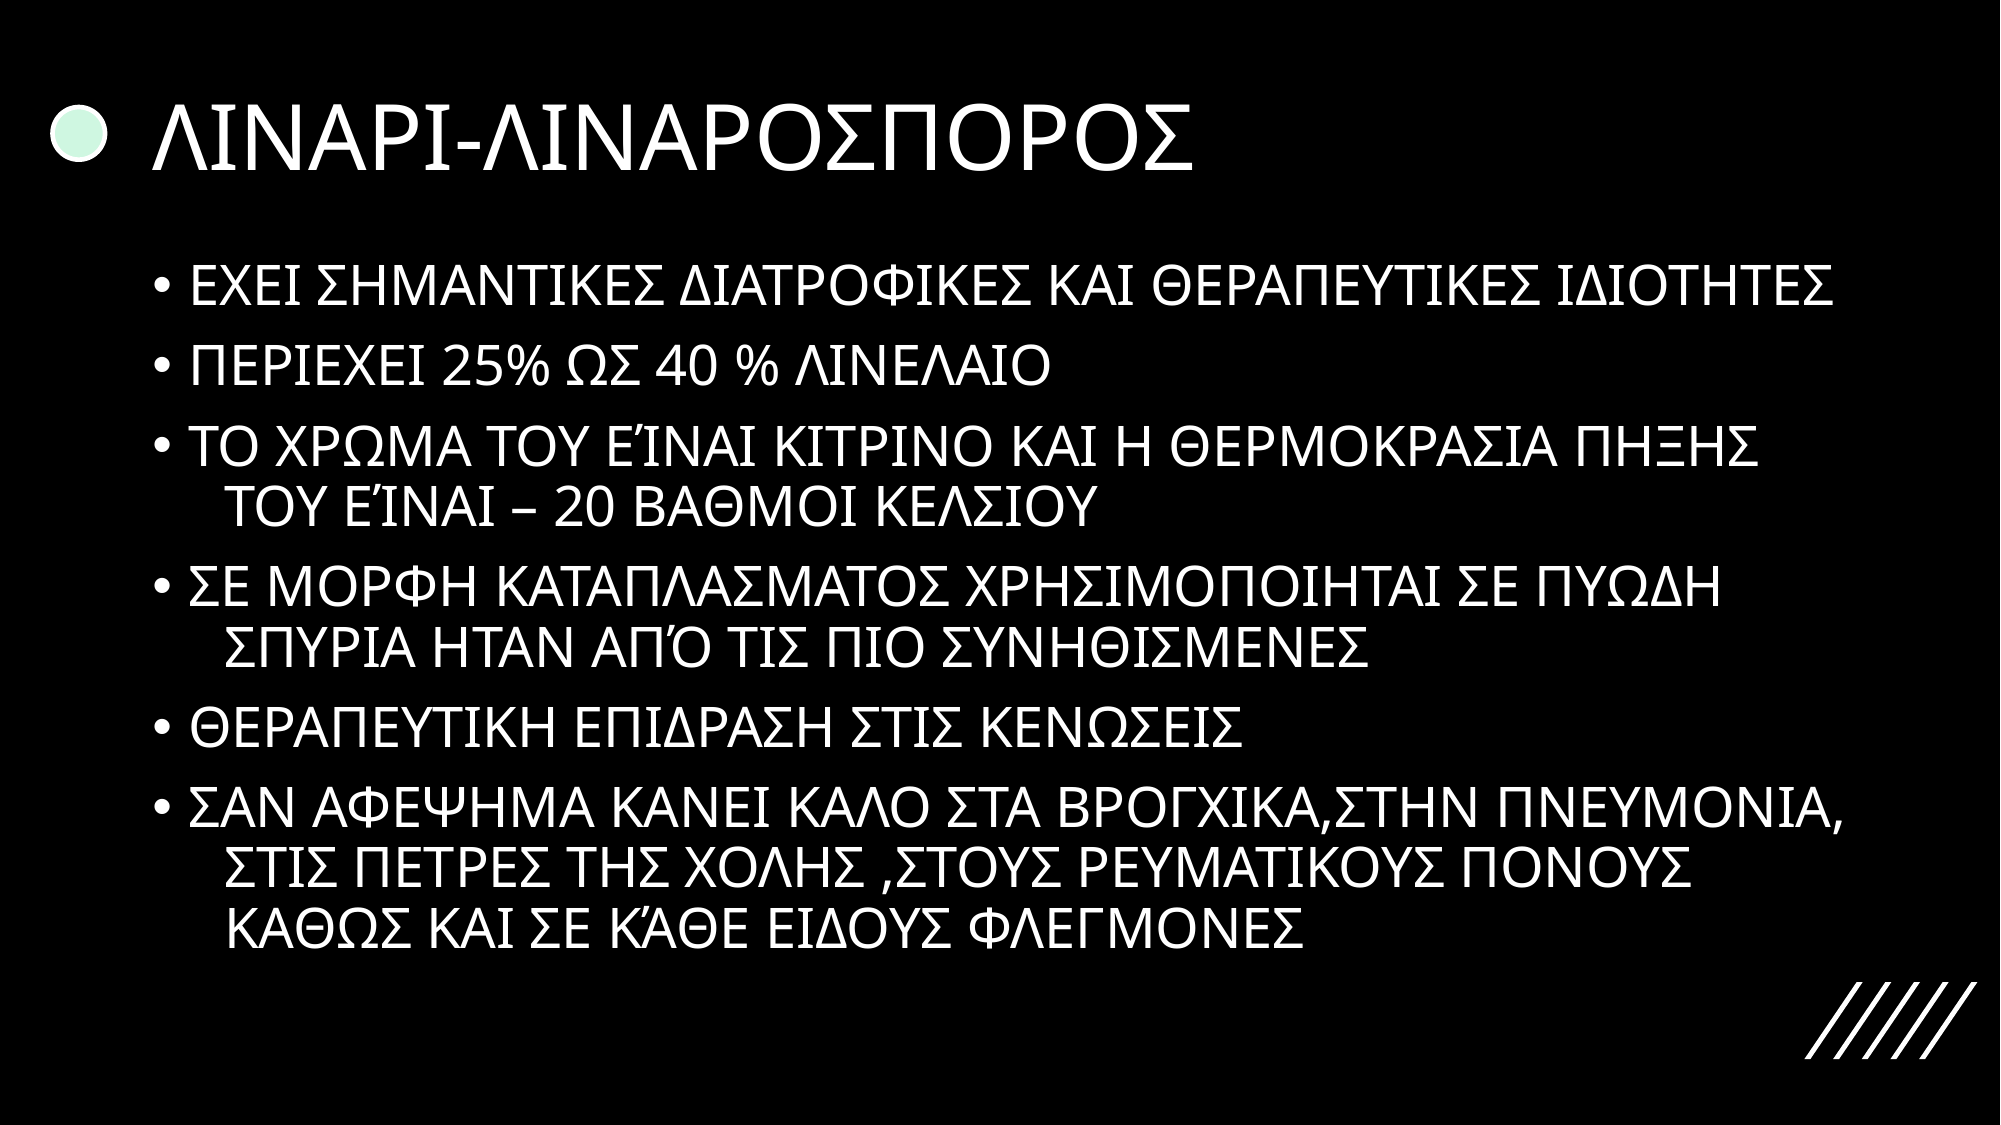

# ΛΙΝΑΡΙ-ΛΙΝΑΡΟΣΠΟΡΟΣ
ΕΧΕΙ ΣΗΜΑΝΤΙΚΕΣ ΔΙΑΤΡΟΦΙΚΕΣ ΚΑΙ ΘΕΡΑΠΕΥΤΙΚΕΣ ΙΔΙΟΤΗΤΕΣ
ΠΕΡΙΕΧΕΙ 25% ΩΣ 40 % ΛΙΝΕΛΑΙΟ
ΤΟ ΧΡΩΜΑ ΤΟΥ ΕΊΝΑΙ ΚΙΤΡΙΝΟ ΚΑΙ Η ΘΕΡΜΟΚΡΑΣΙΑ ΠΗΞΗΣ ΤΟΥ ΕΊΝΑΙ – 20 ΒΑΘΜΟΙ ΚΕΛΣΙΟΥ
ΣΕ ΜΟΡΦΗ ΚΑΤΑΠΛΑΣΜΑΤΟΣ ΧΡΗΣΙΜΟΠΟΙΗΤΑΙ ΣΕ ΠΥΩΔΗ ΣΠΥΡΙΑ ΗΤΑΝ ΑΠΌ ΤΙΣ ΠΙΟ ΣΥΝΗΘΙΣΜΕΝΕΣ
ΘΕΡΑΠΕΥΤΙΚΗ ΕΠΙΔΡΑΣΗ ΣΤΙΣ ΚΕΝΩΣΕΙΣ
ΣΑΝ ΑΦΕΨΗΜΑ ΚΑΝΕΙ ΚΑΛΟ ΣΤΑ ΒΡΟΓΧΙΚΑ,ΣΤΗΝ ΠΝΕΥΜΟΝΙΑ, ΣΤΙΣ ΠΕΤΡΕΣ ΤΗΣ ΧΟΛΗΣ ,ΣΤΟΥΣ ΡΕΥΜΑΤΙΚΟΥΣ ΠΟΝΟΥΣ ΚΑΘΩΣ ΚΑΙ ΣΕ ΚΆΘΕ ΕΙΔΟΥΣ ΦΛΕΓΜΟΝΕΣ